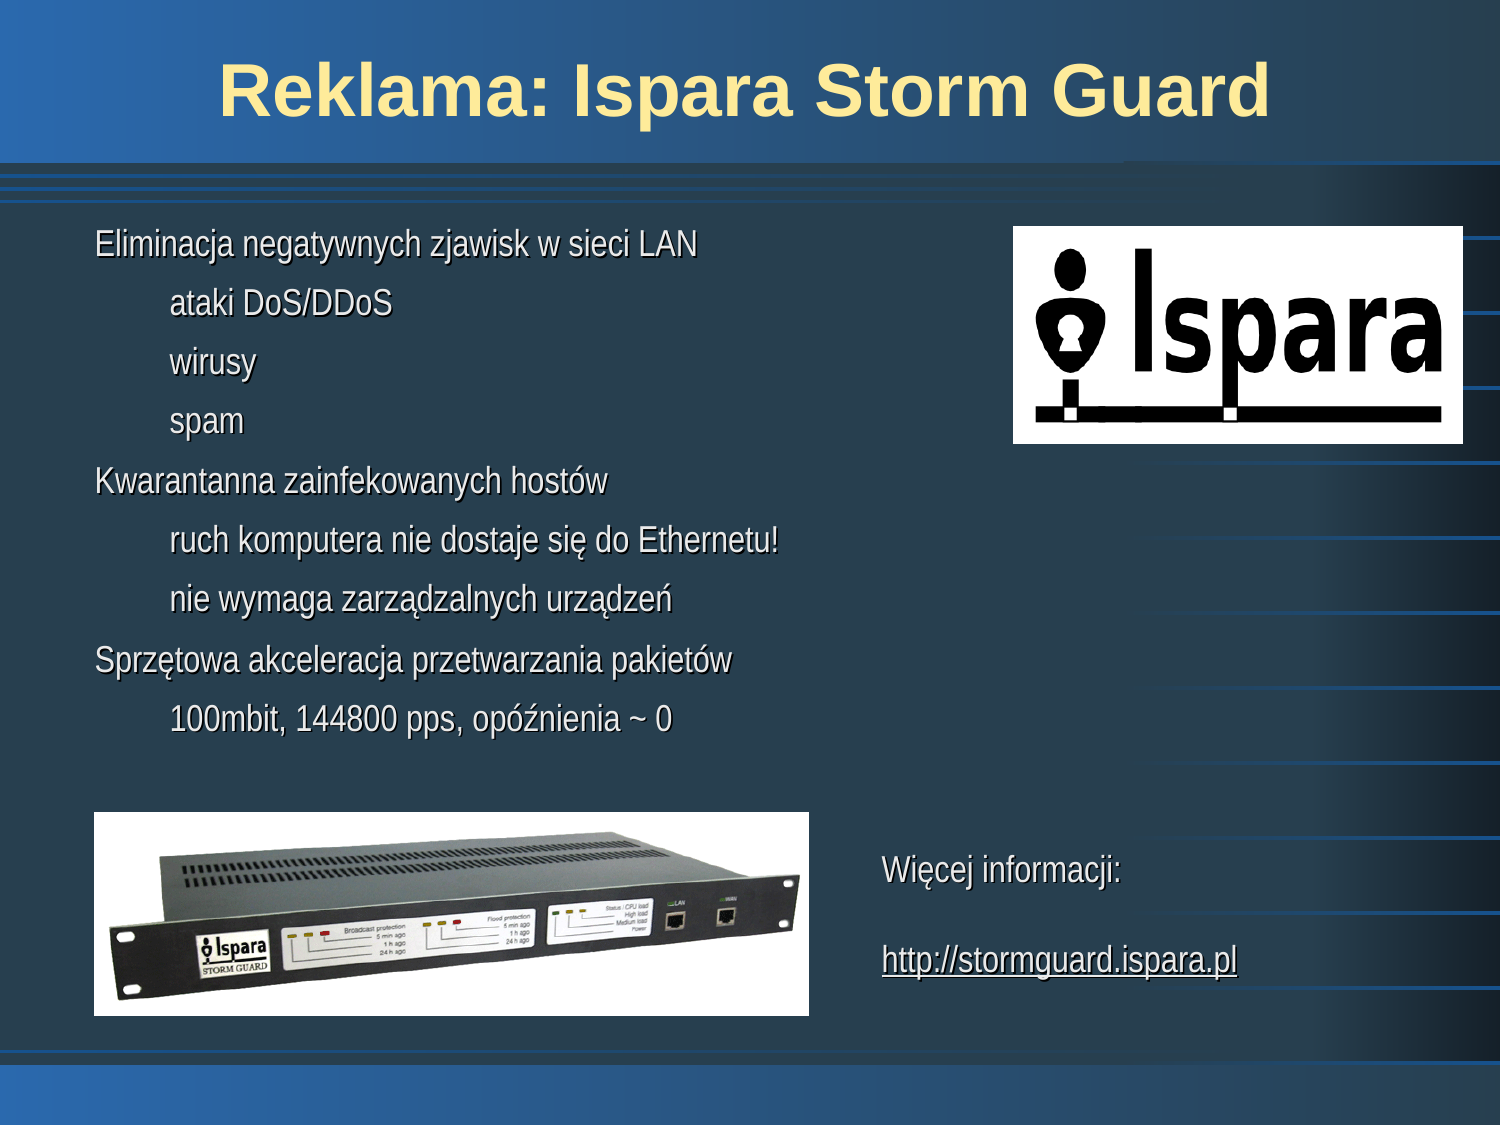

# Reklama: Ispara Storm Guard
Eliminacja negatywnych zjawisk w sieci LAN
ataki DoS/DDoS
wirusy
spam
Kwarantanna zainfekowanych hostów
ruch komputera nie dostaje się do Ethernetu!
nie wymaga zarządzalnych urządzeń
Sprzętowa akceleracja przetwarzania pakietów
100mbit, 144800 pps, opóźnienia ~ 0
Więcej informacji:
http://stormguard.ispara.pl